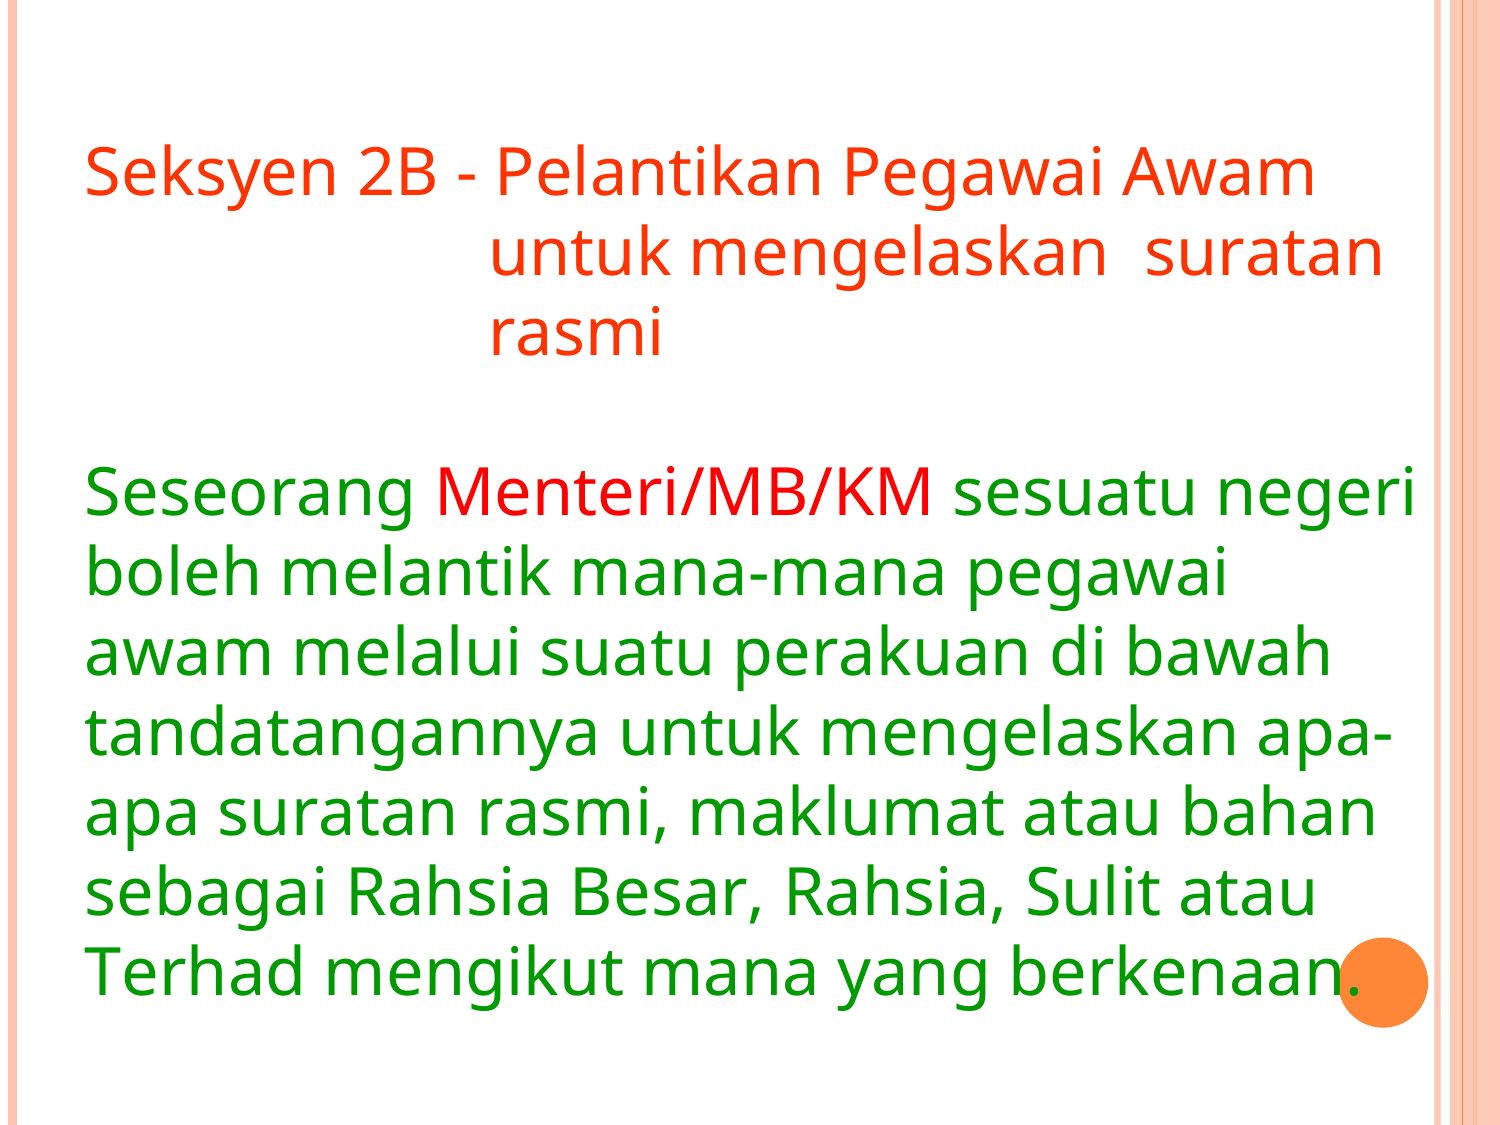

Seksyen 2B - Pelantikan Pegawai Awam
		 untuk mengelaskan suratan 		 rasmi
Seseorang Menteri/MB/KM sesuatu negeri boleh melantik mana-mana pegawai awam melalui suatu perakuan di bawah tandatangannya untuk mengelaskan apa-apa suratan rasmi, maklumat atau bahan sebagai Rahsia Besar, Rahsia, Sulit atau Terhad mengikut mana yang berkenaan.